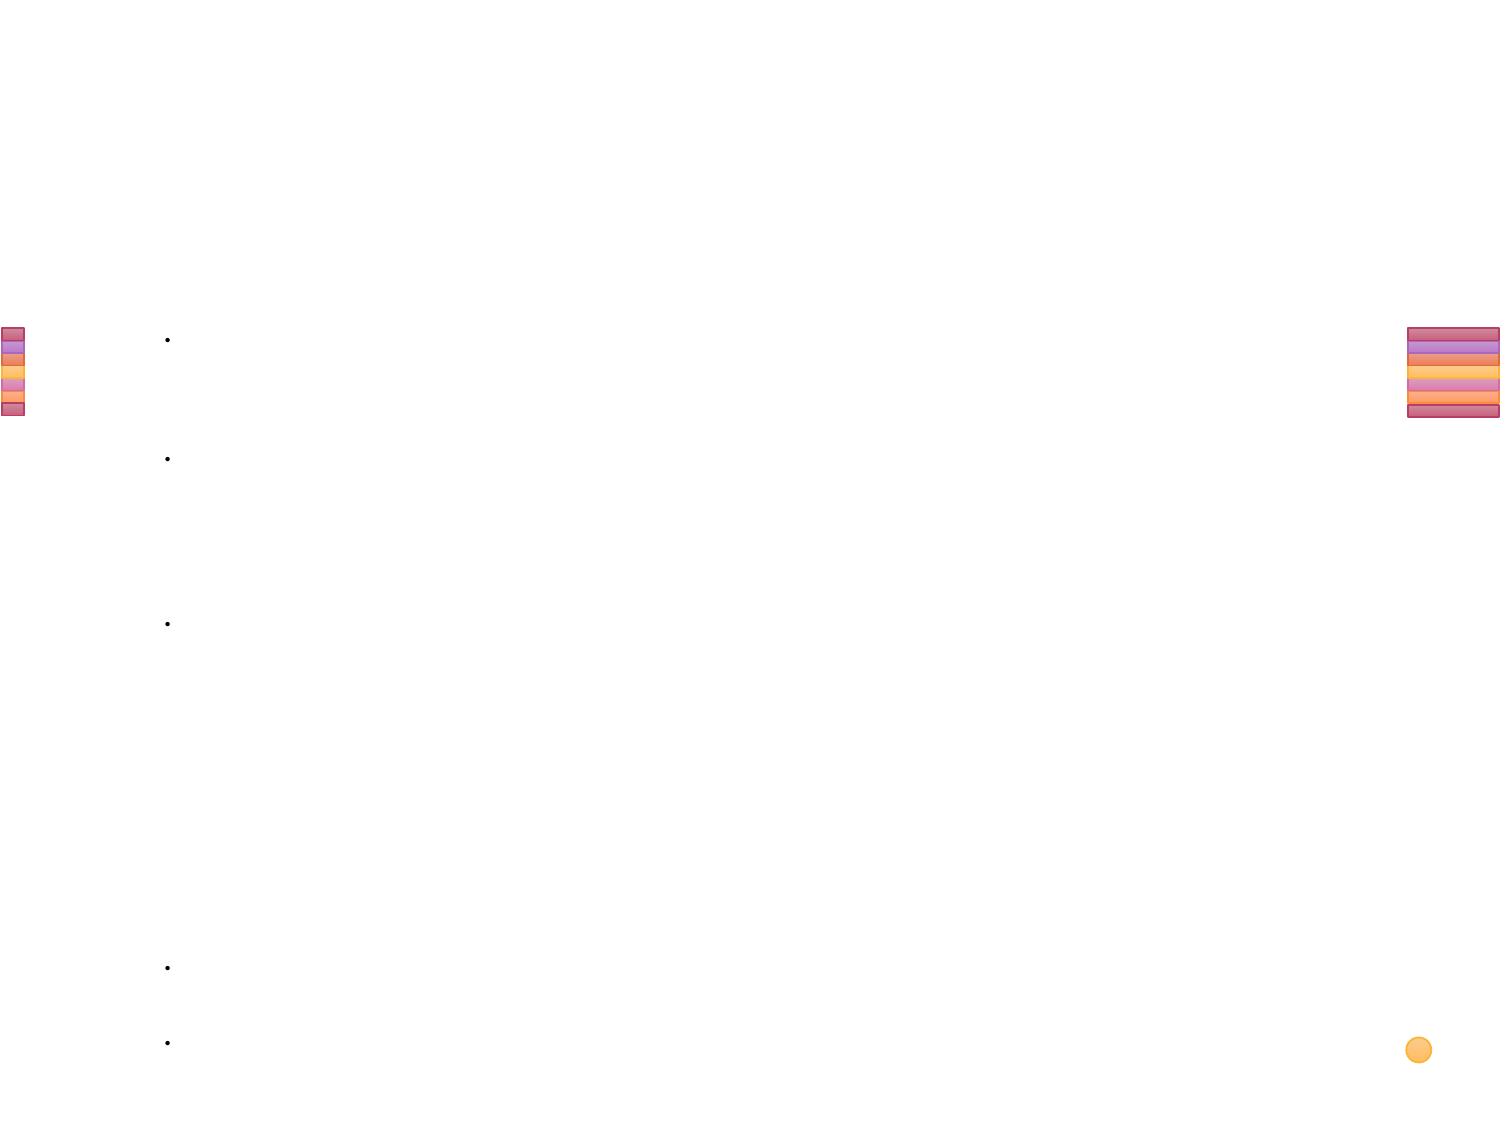

III.- RELACIÓN FLEXIBILIDAD INTERNA, FLEXIBILIDAD EXTERNA Y FLEXIBILIDAD DE ENTRADA (II)
# III.1.2.- Relación entre las medidas de flexibilidad interna y las de flexibilidad externa
prelación entre las medidas de flexibilidad interna sobre las de flexibilidad externa, de forma que la adopción de las primeras trata de evitar el recurso a las segundas.
la flexibilidad interna se dirige a mejorar la situación de la empresa en cuanto a su competitividad, productividad y organización productiva con el fin de evitar que se afecte al volumen de empleo, mientras que en situaciones de crisis, donde la flexibilidad interna haya perdido su capacidad de adaptación de la empresa habrá que acudir a la flexibilidad externa, que aparece así en coherencia con el designio
(vid. la SAN núm. 61/2012 de 28 mayo AS 2012\1050)
no es la crisis empresarial sino la mejora de la situación de la empresa la vara de medir o punto de referencia de la justificación de las razones o causas en que se ha de apoyar la decisión empresarial modificativa
PROPUESTA INTERPRETATIVA: la mera mejora de la situación de la empresa no justificaría acudir a la flexibilidad externa (despidos),